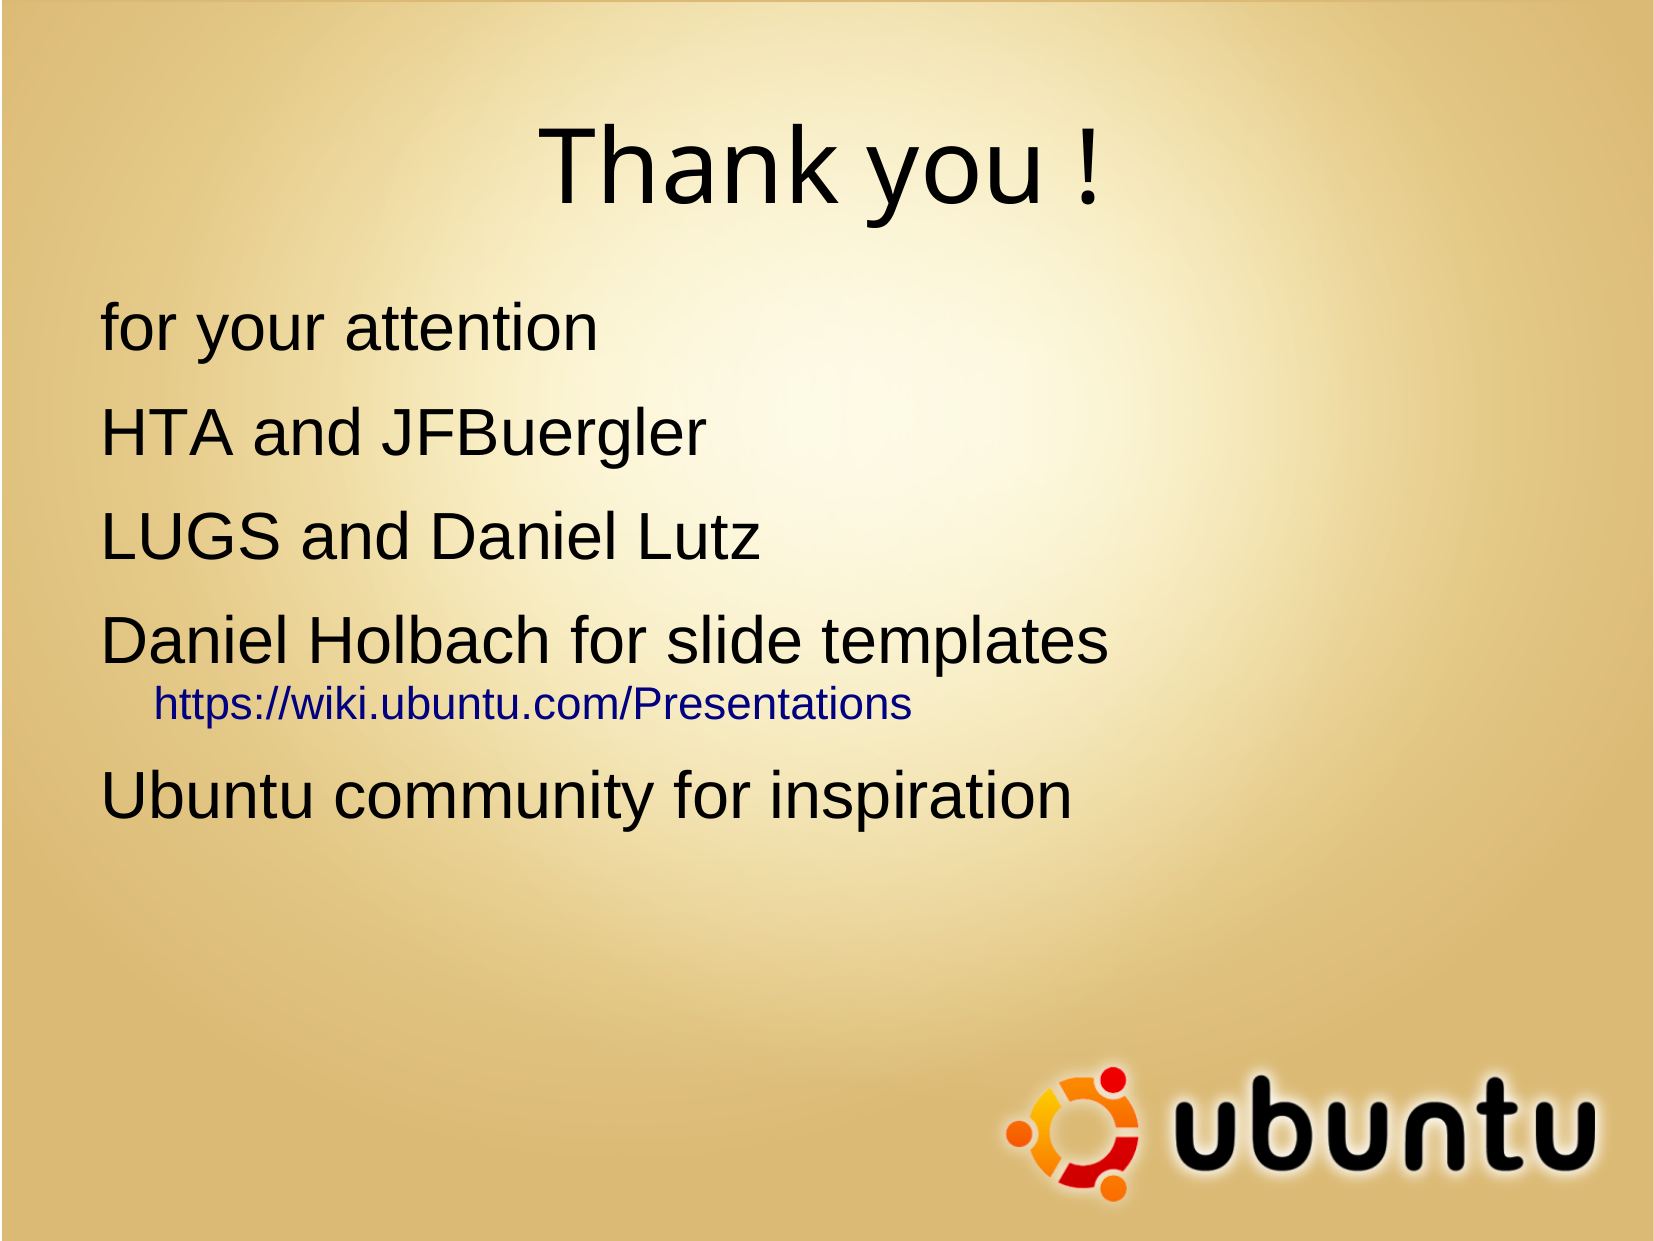

# Thank you !
for your attention
HTA and JFBuergler
LUGS and Daniel Lutz
Daniel Holbach for slide templates https://wiki.ubuntu.com/Presentations
Ubuntu community for inspiration